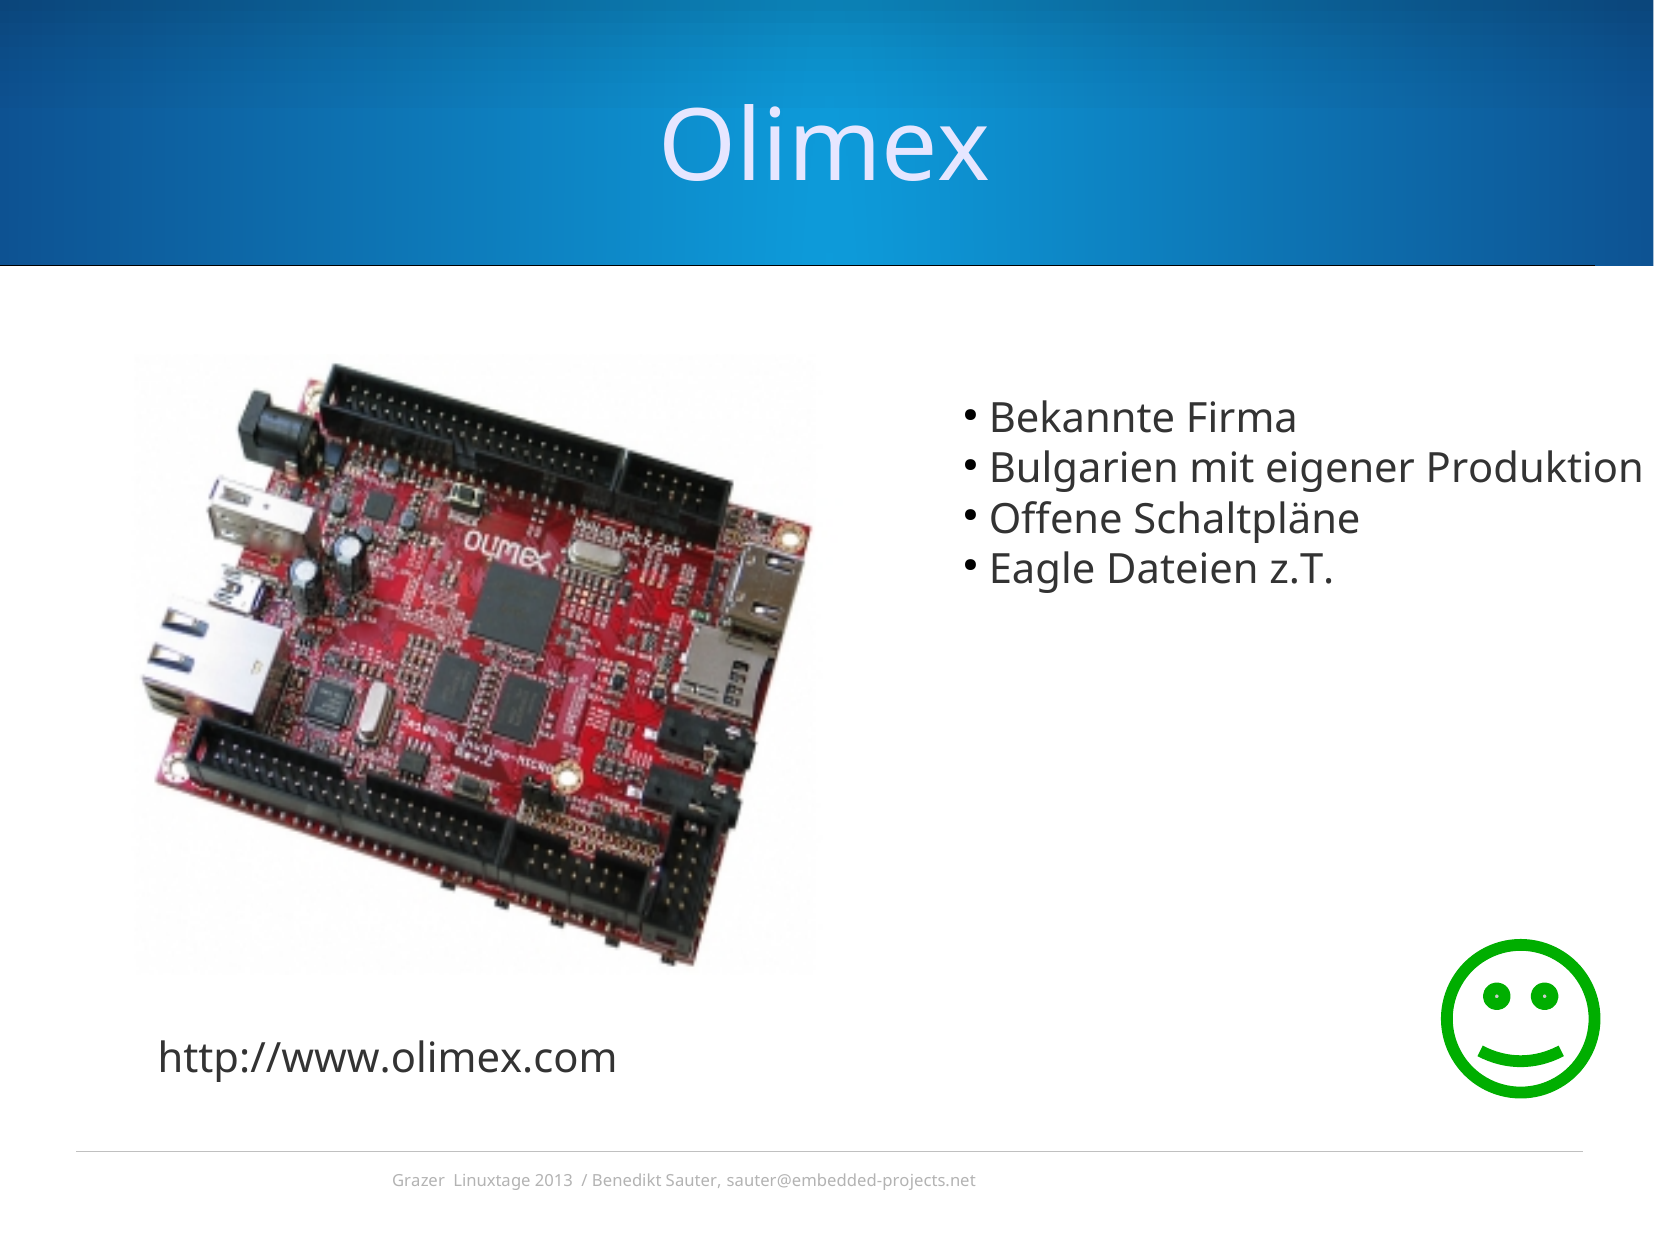

# Olimex
 Bekannte Firma
 Bulgarien mit eigener Produktion
 Offene Schaltpläne
 Eagle Dateien z.T.
http://www.olimex.com